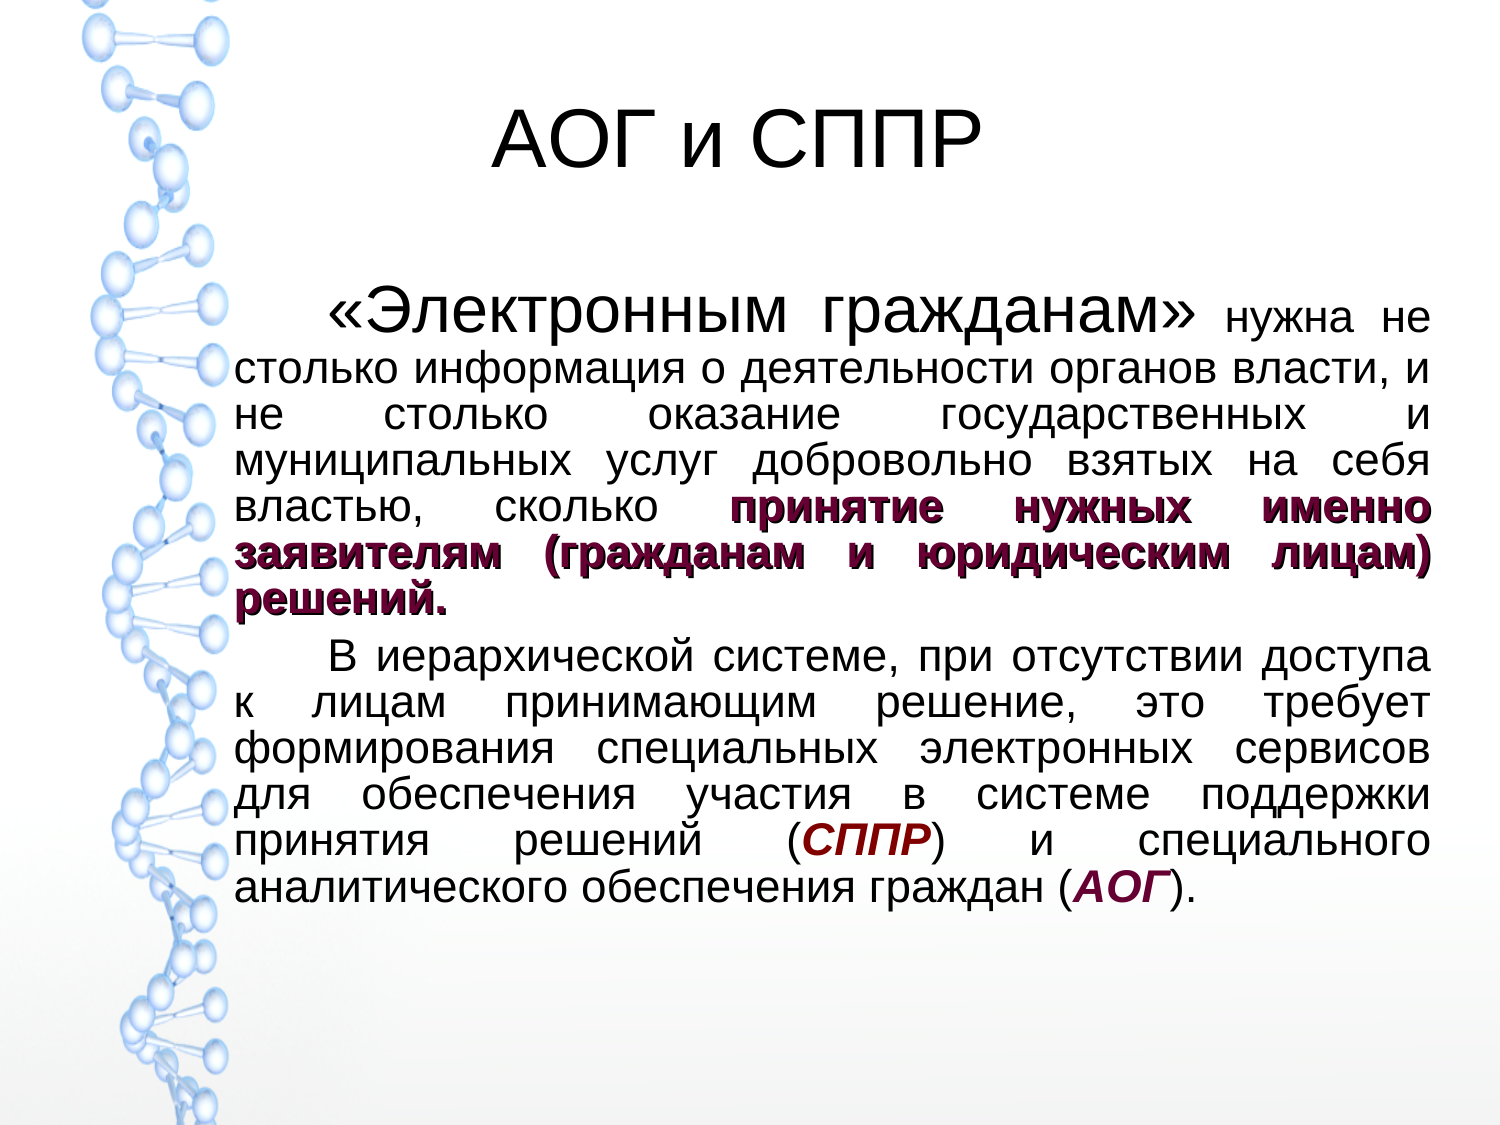

# АОГ и СППР
		«Электронным гражданам» нужна не столько информация о деятельности органов власти, и не столько оказание государственных и муниципальных услуг добровольно взятых на себя властью, сколько принятие нужных именно заявителям (гражданам и юридическим лицам) решений.
		В иерархической системе, при отсутствии доступа к лицам принимающим решение, это требует формирования специальных электронных сервисов для обеспечения участия в системе поддержки принятия решений (СППР) и специального аналитического обеспечения граждан (АОГ).